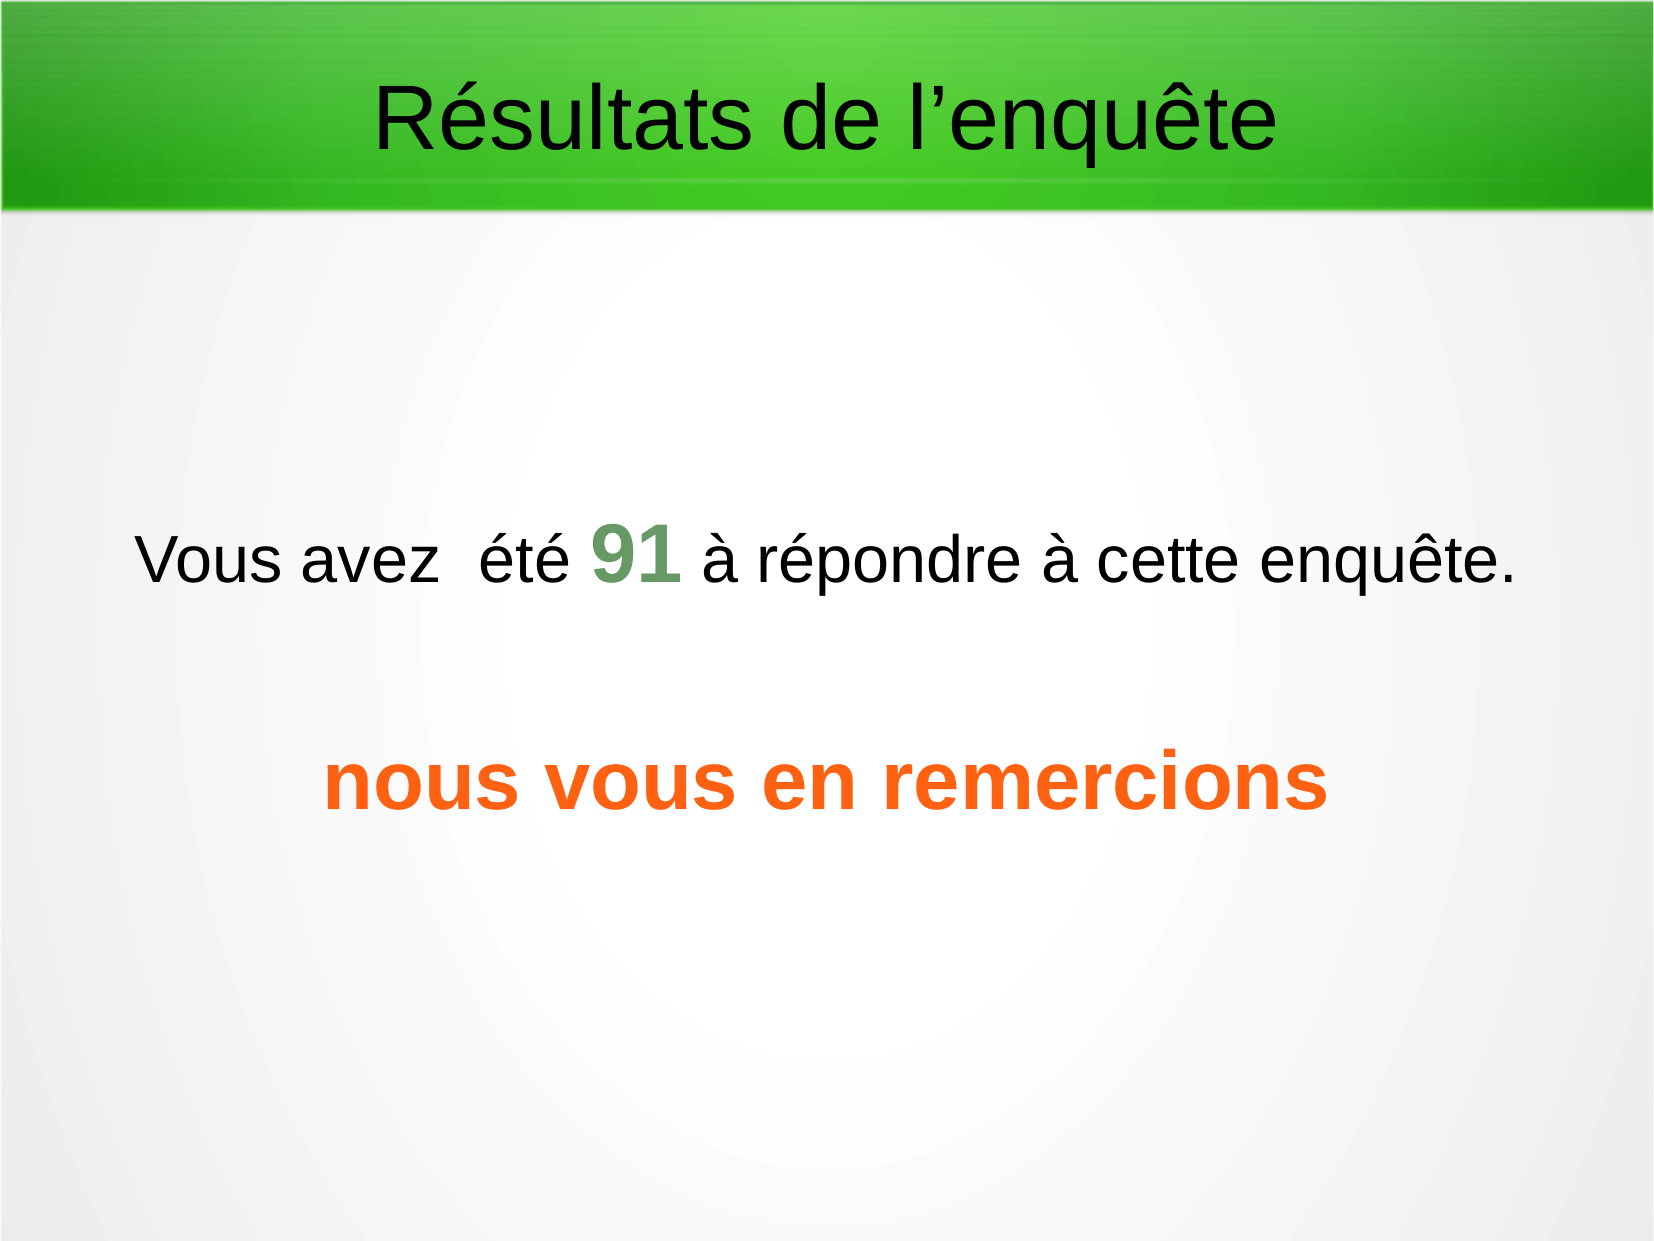

# Résultats de l’enquête
Vous avez été 91 à répondre à cette enquête.
nous vous en remercions